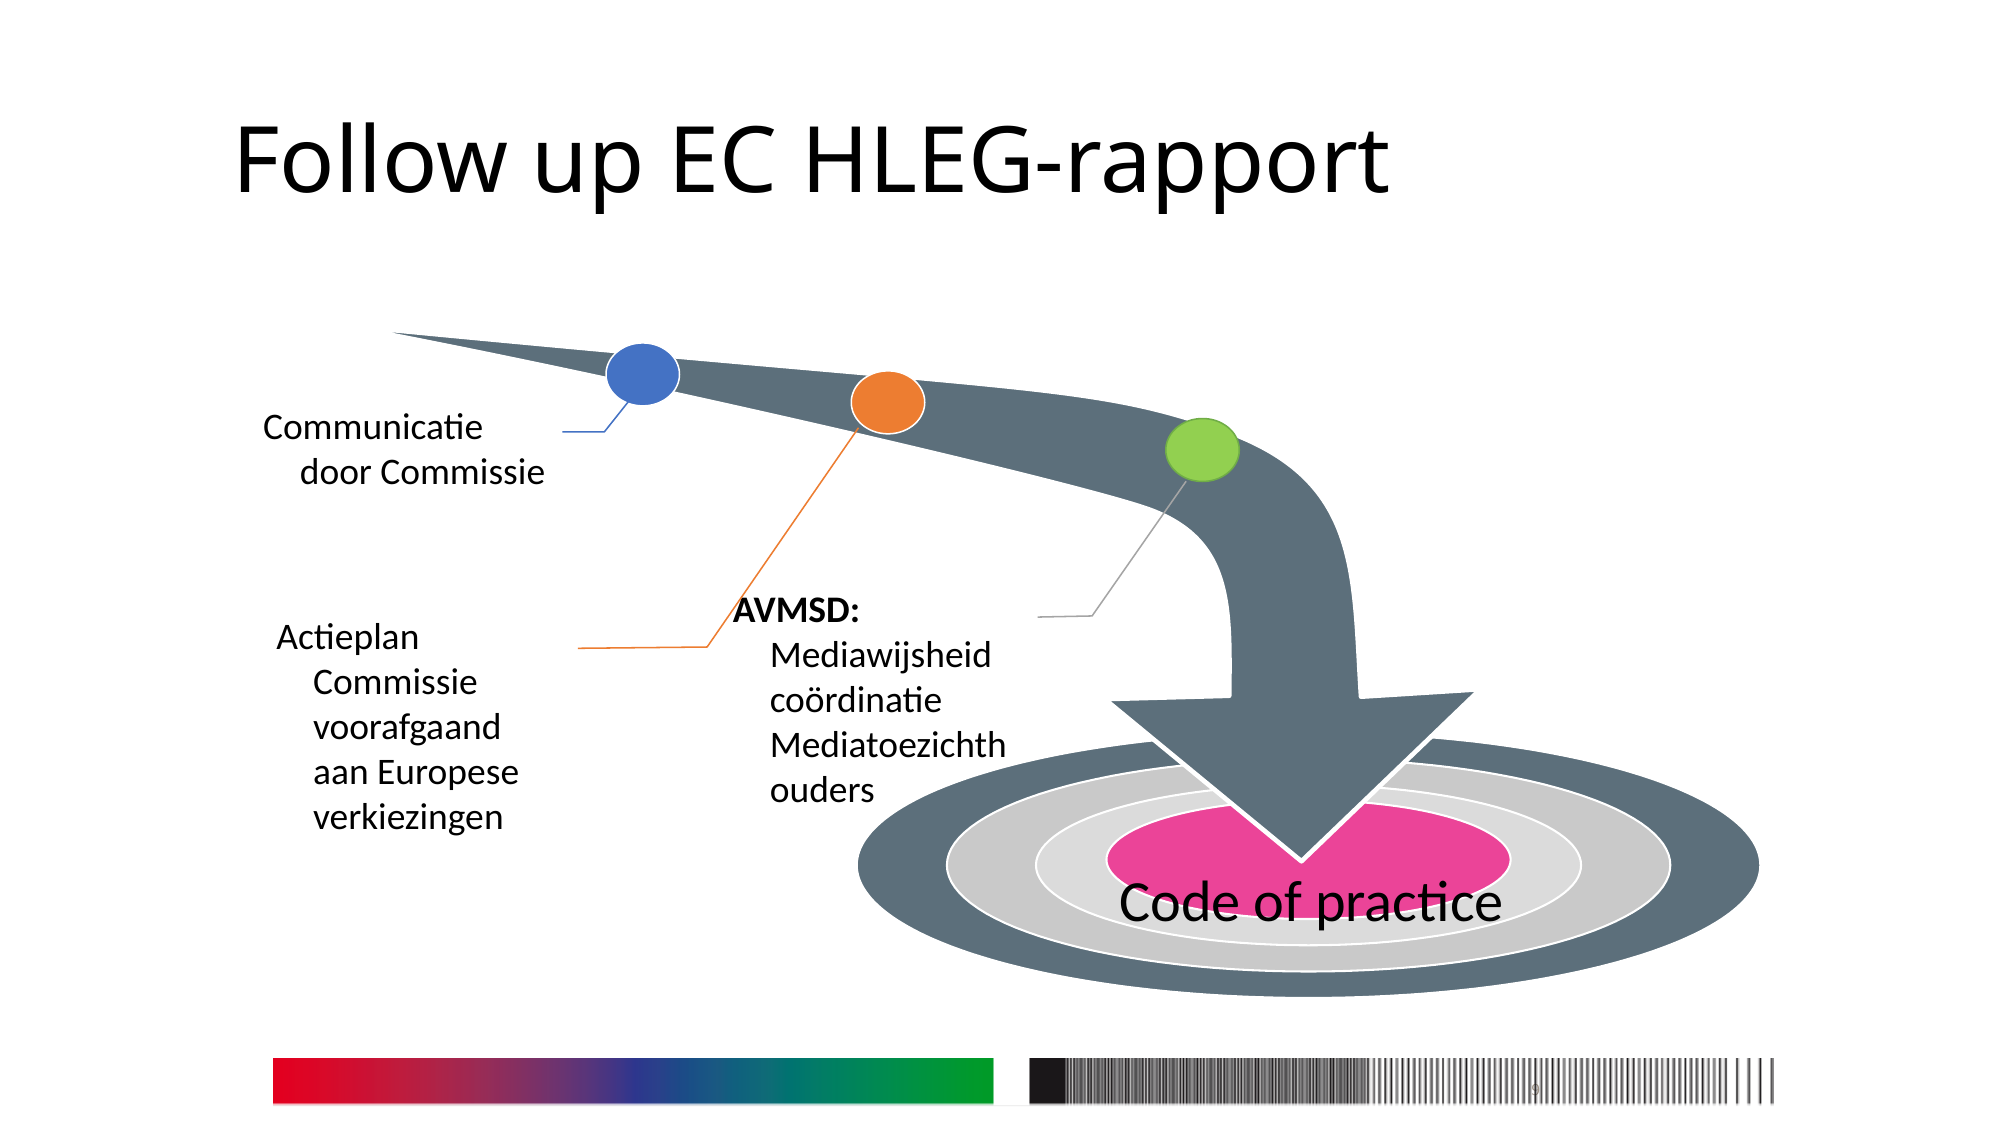

# Follow up EC HLEG-rapport
Communicatie door Commissie
AVMSD: Mediawijsheid coördinatie Mediatoezichthouders
Actieplan Commissie voorafgaand aan Europese verkiezingen
C
Code of practice